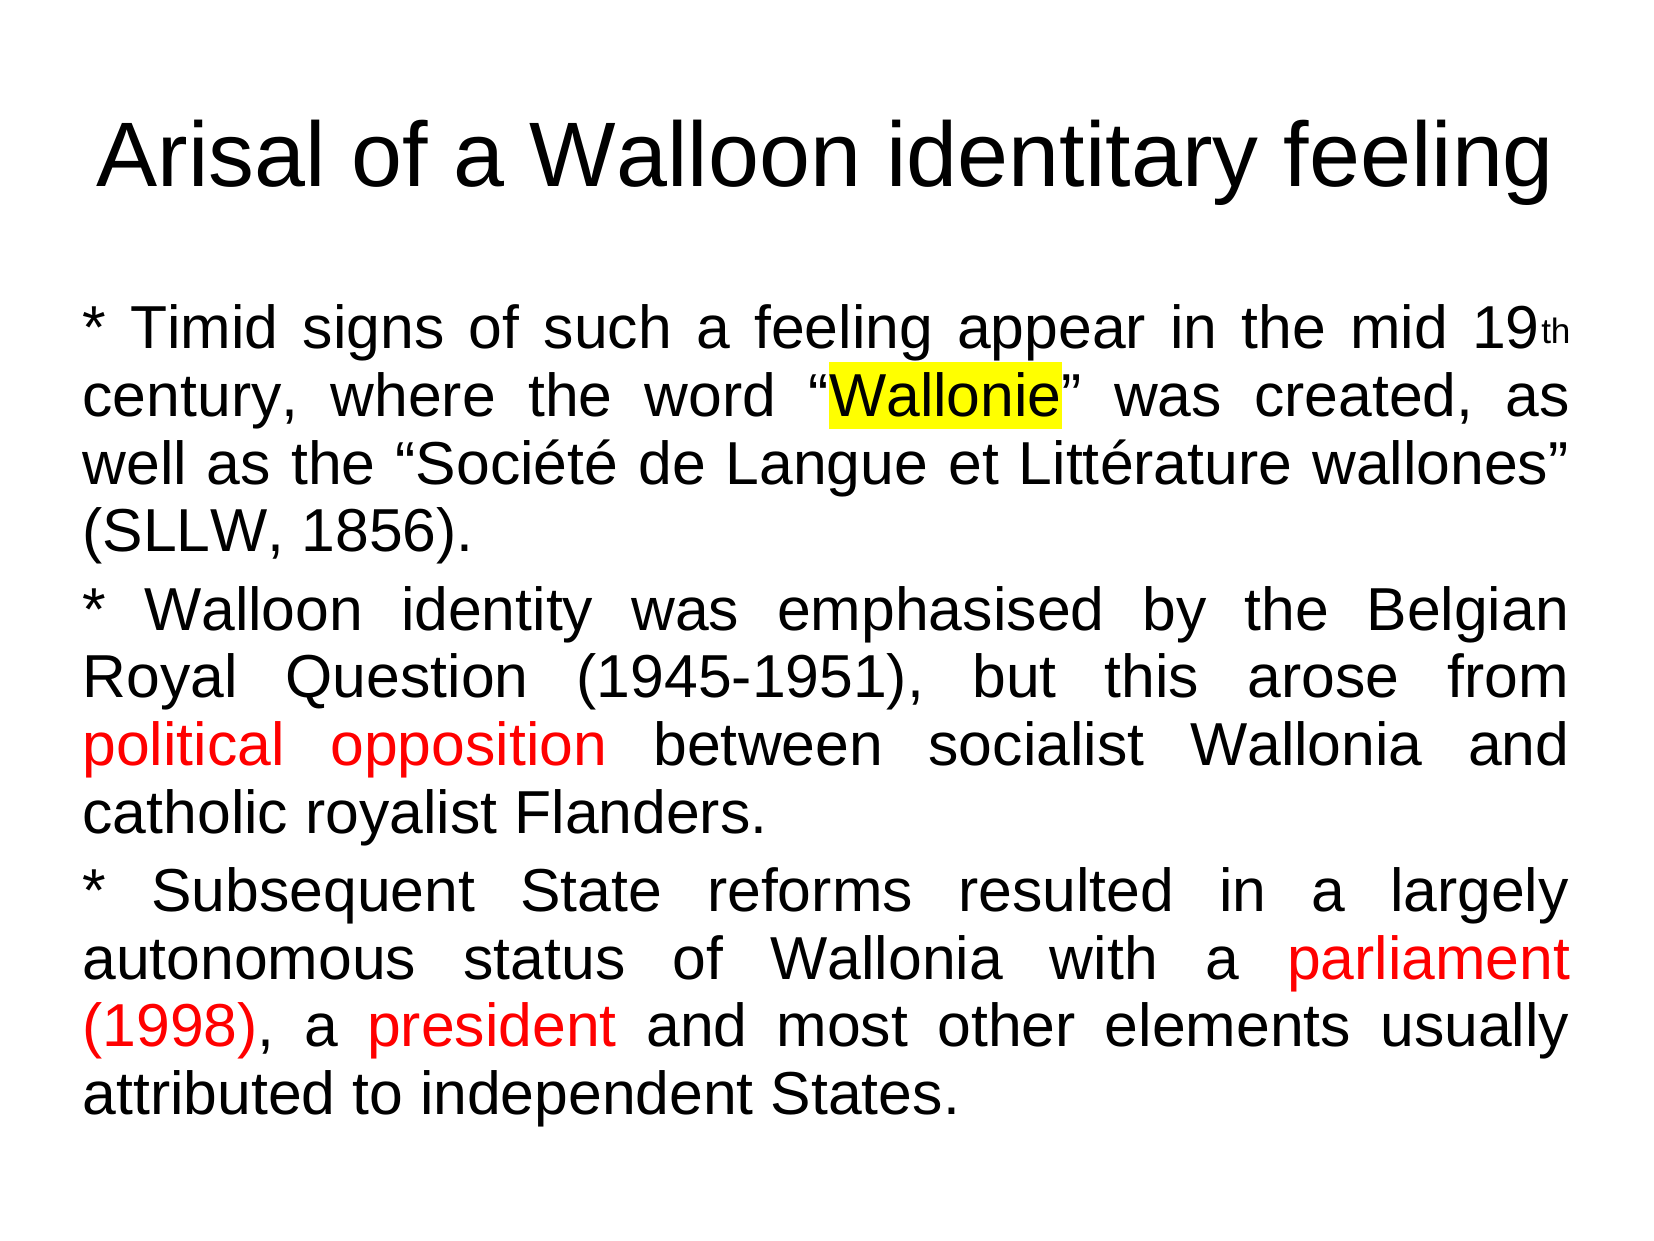

# Arisal of a Walloon identitary feeling
* Timid signs of such a feeling appear in the mid 19th century, where the word “Wallonie” was created, as well as the “Société de Langue et Littérature wallones” (SLLW, 1856).
* Walloon identity was emphasised by the Belgian Royal Question (1945-1951), but this arose from political opposition between socialist Wallonia and catholic royalist Flanders.
* Subsequent State reforms resulted in a largely autonomous status of Wallonia with a parliament (1998), a president and most other elements usually attributed to independent States.